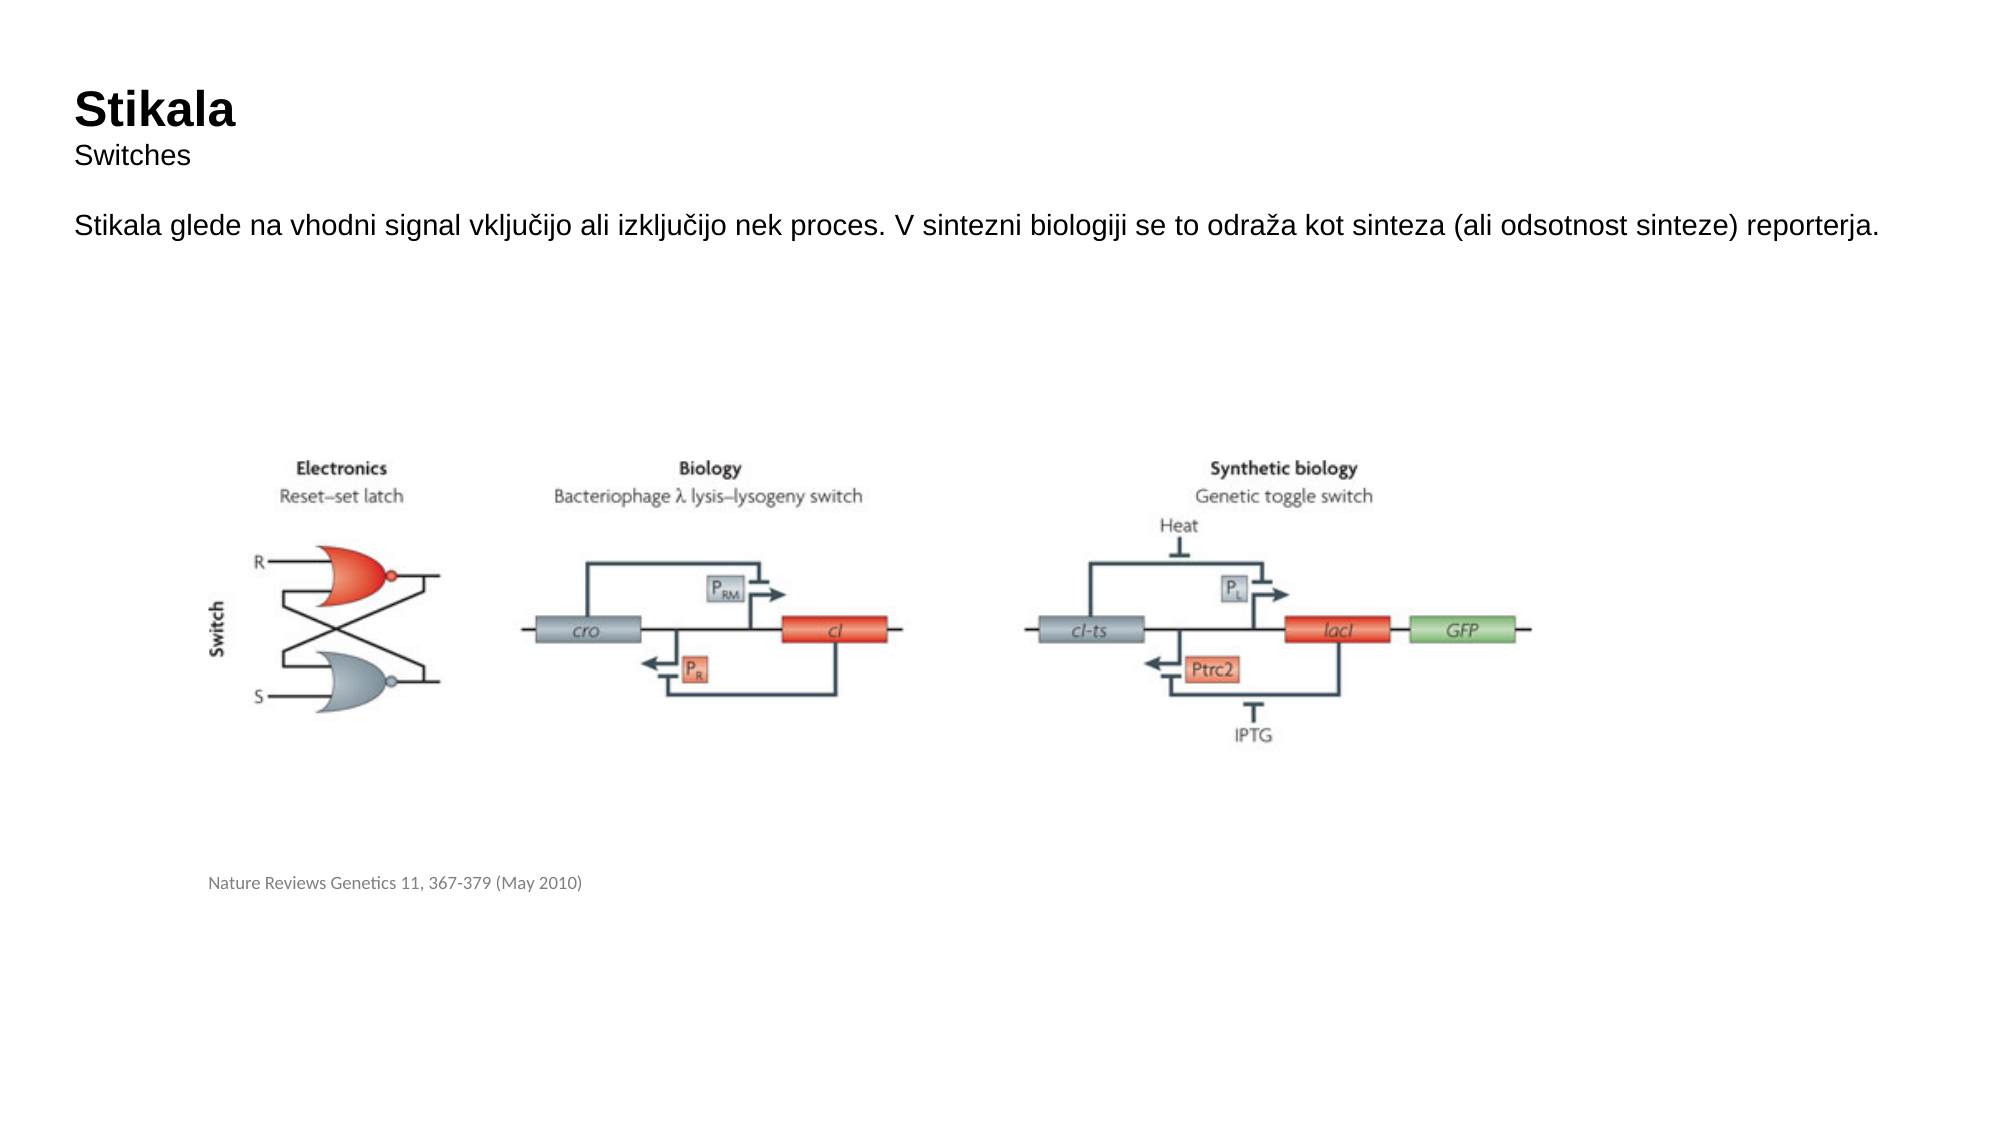

Stikala
Switches
Stikala glede na vhodni signal vključijo ali izključijo nek proces. V sintezni biologiji se to odraža kot sinteza (ali odsotnost sinteze) reporterja.
Nature Reviews Genetics 11, 367-379 (May 2010)